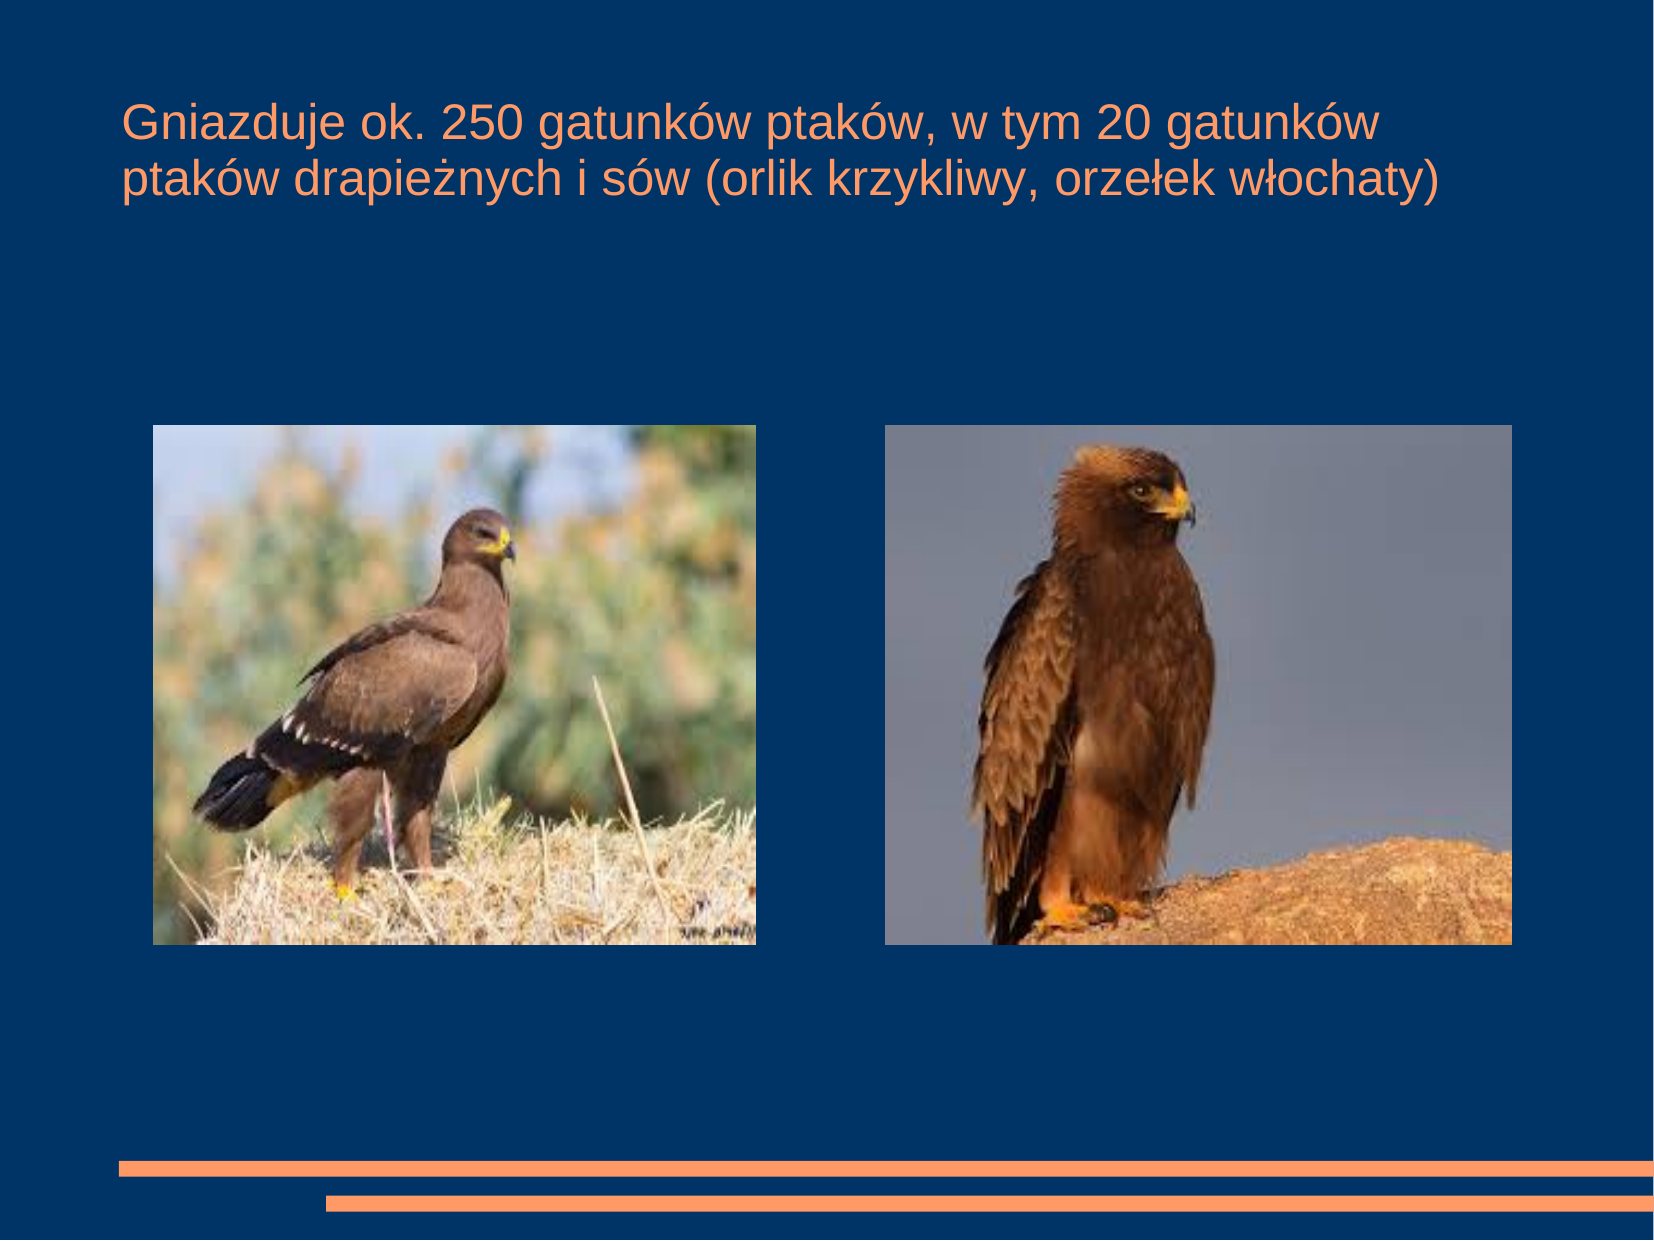

# Gniazduje ok. 250 gatunków ptaków, w tym 20 gatunków ptaków drapieżnych i sów (orlik krzykliwy, orzełek włochaty)